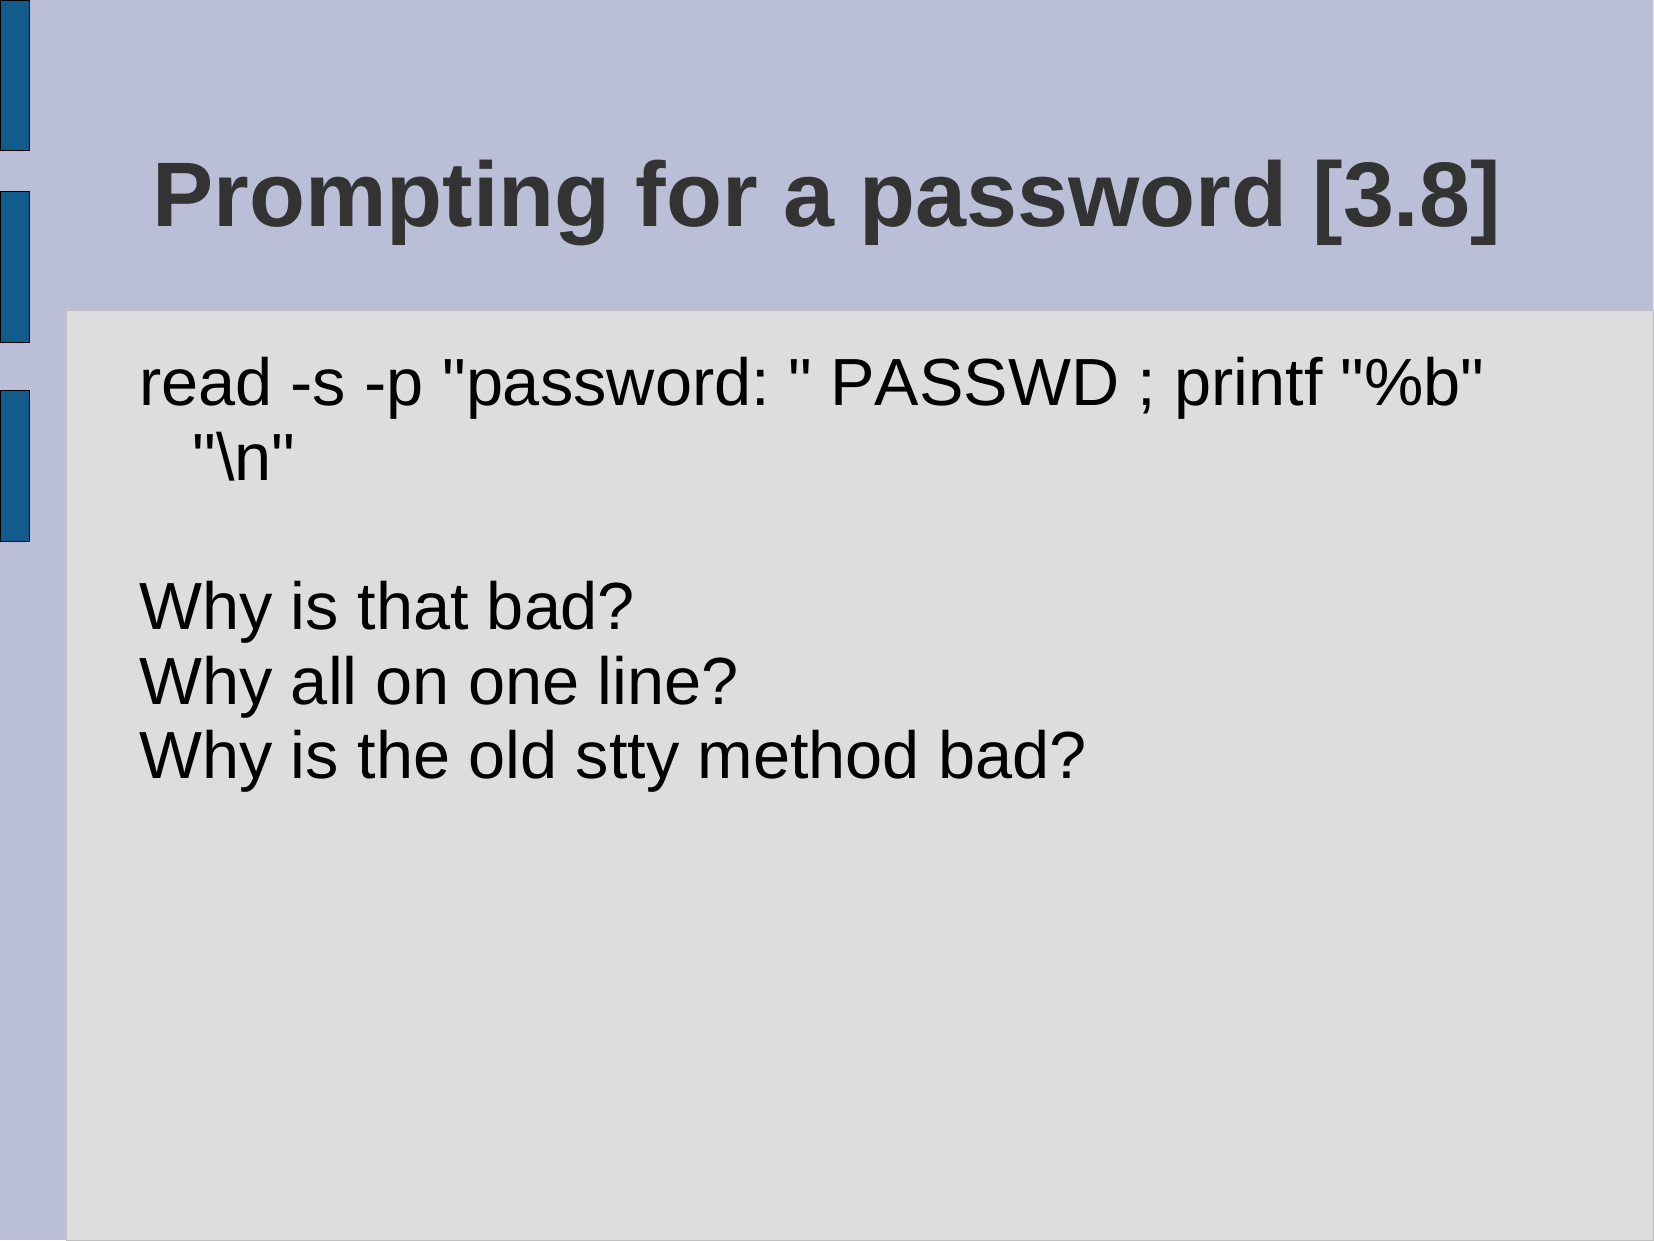

# Prompting for a password [3.8]
read -s -p "password: " PASSWD ; printf "%b" "\n"
Why is that bad?
Why all on one line?
Why is the old stty method bad?